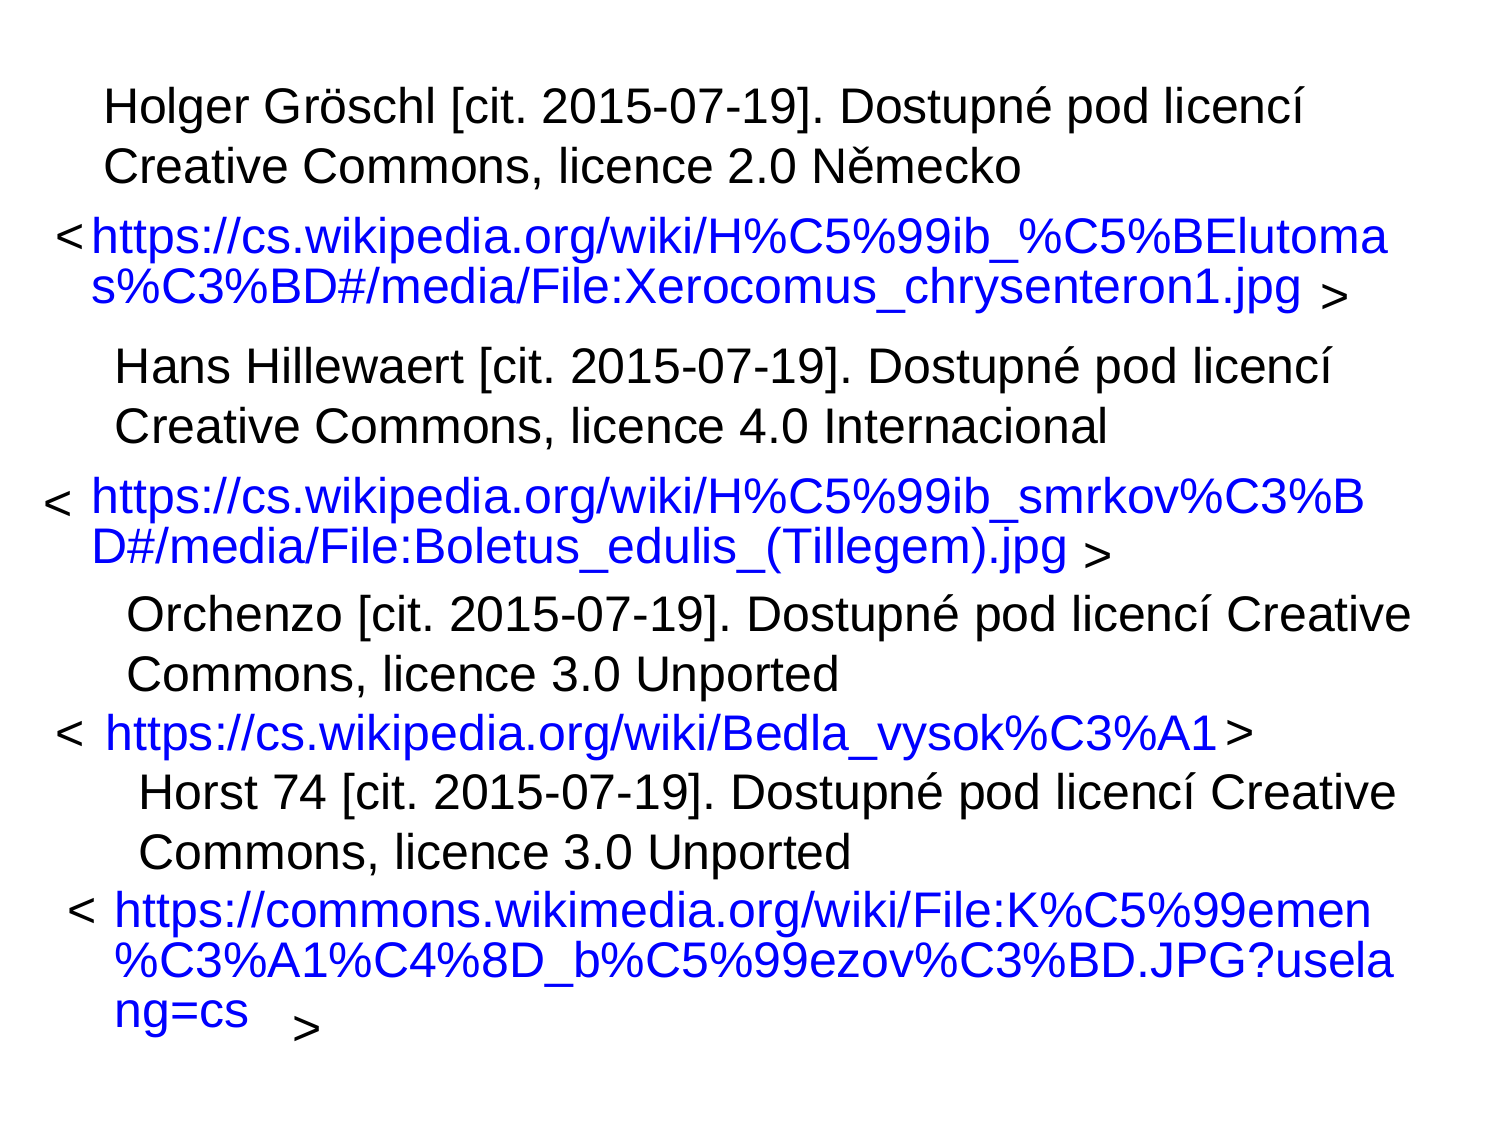

Holger Gröschl [cit. 2015-07-19]. Dostupné pod licencí
Creative Commons, licence 2.0 Německo
<
https://cs.wikipedia.org/wiki/H%C5%99ib_%C5%BElutomas%C3%BD#/media/File:Xerocomus_chrysenteron1.jpg
>
Hans Hillewaert [cit. 2015-07-19]. Dostupné pod licencí
Creative Commons, licence 4.0 Internacional
https://cs.wikipedia.org/wiki/H%C5%99ib_smrkov%C3%BD#/media/File:Boletus_edulis_(Tillegem).jpg
<
>
Orchenzo [cit. 2015-07-19]. Dostupné pod licencí Creative
Commons, licence 3.0 Unported
>
<
 https://cs.wikipedia.org/wiki/Bedla_vysok%C3%A1
Horst 74 [cit. 2015-07-19]. Dostupné pod licencí Creative
Commons, licence 3.0 Unported
<
https://commons.wikimedia.org/wiki/File:K%C5%99emen%C3%A1%C4%8D_b%C5%99ezov%C3%BD.JPG?uselang=cs
>